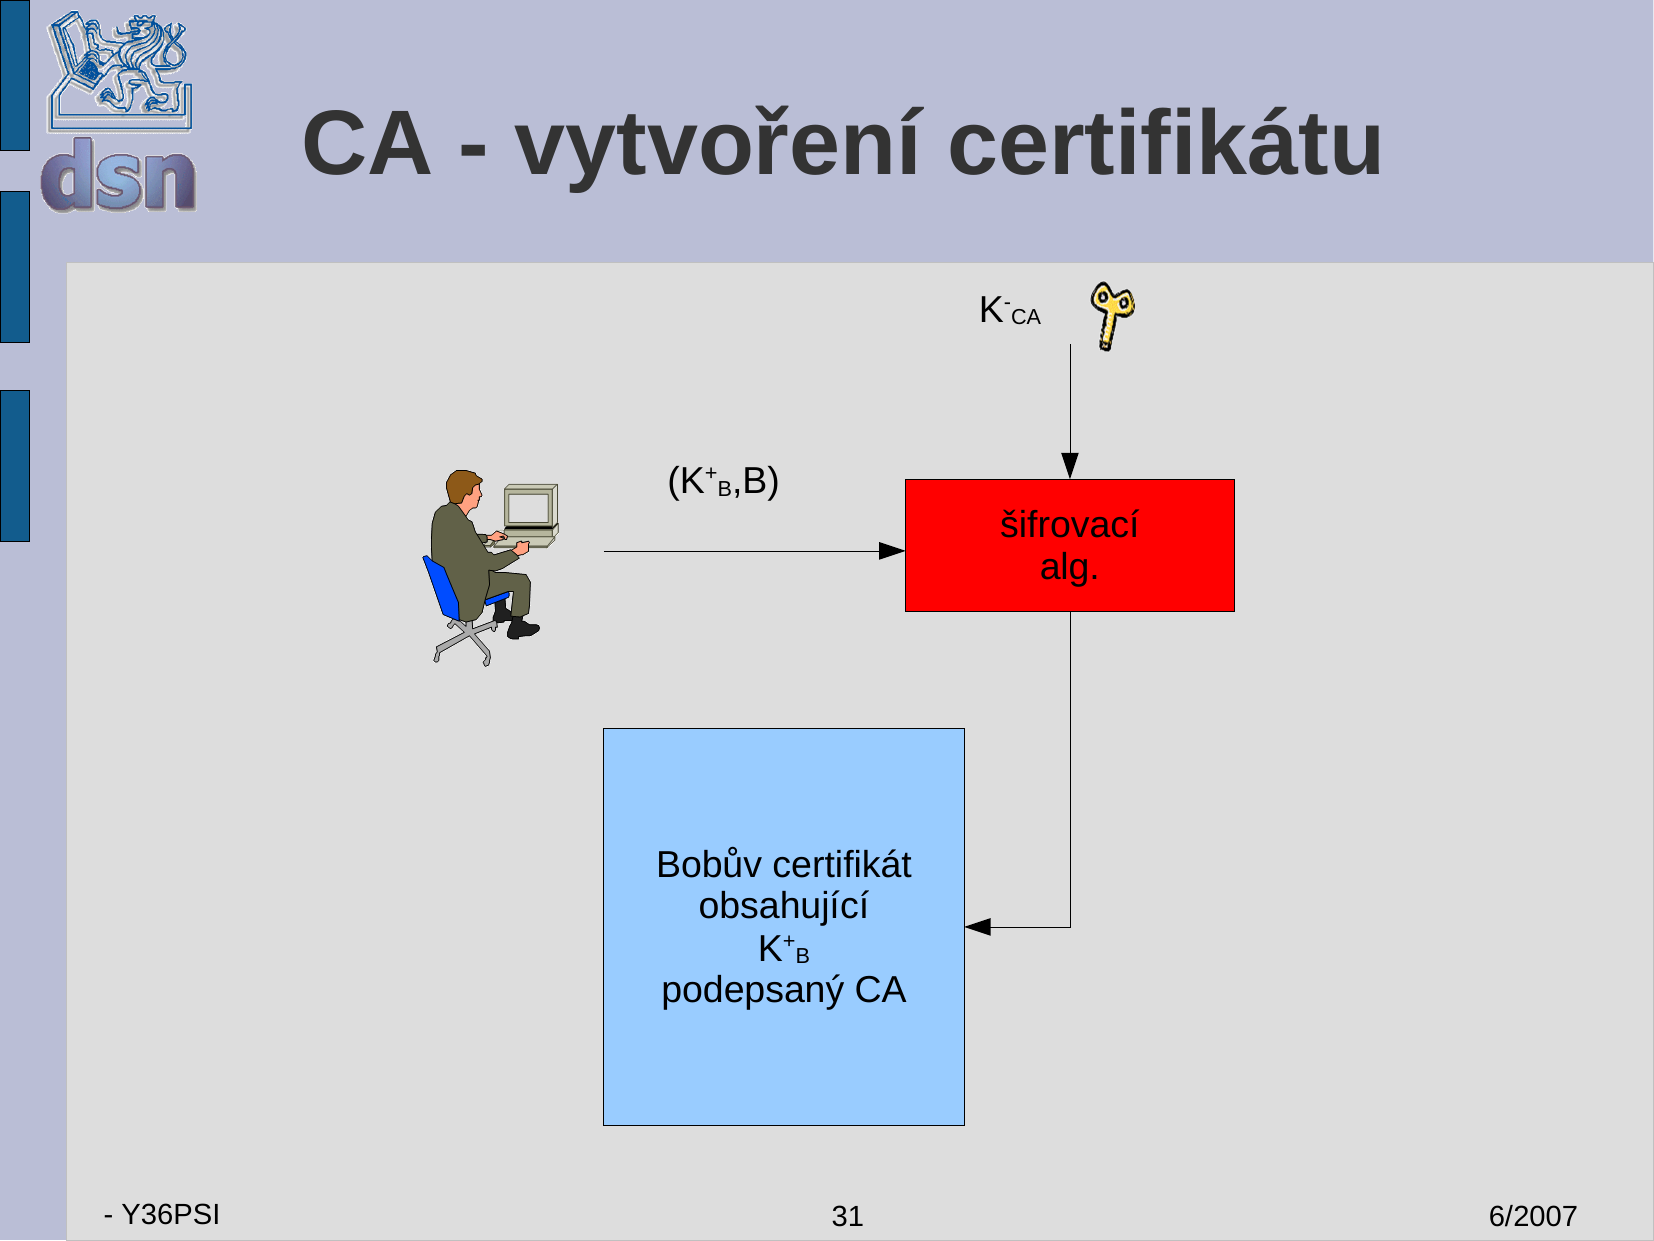

# CA - vytvoření certifikátu
K-CA
(K+B,B)
šifrovací
alg.
Bobův certifikát
obsahující
K+B
podepsaný CA